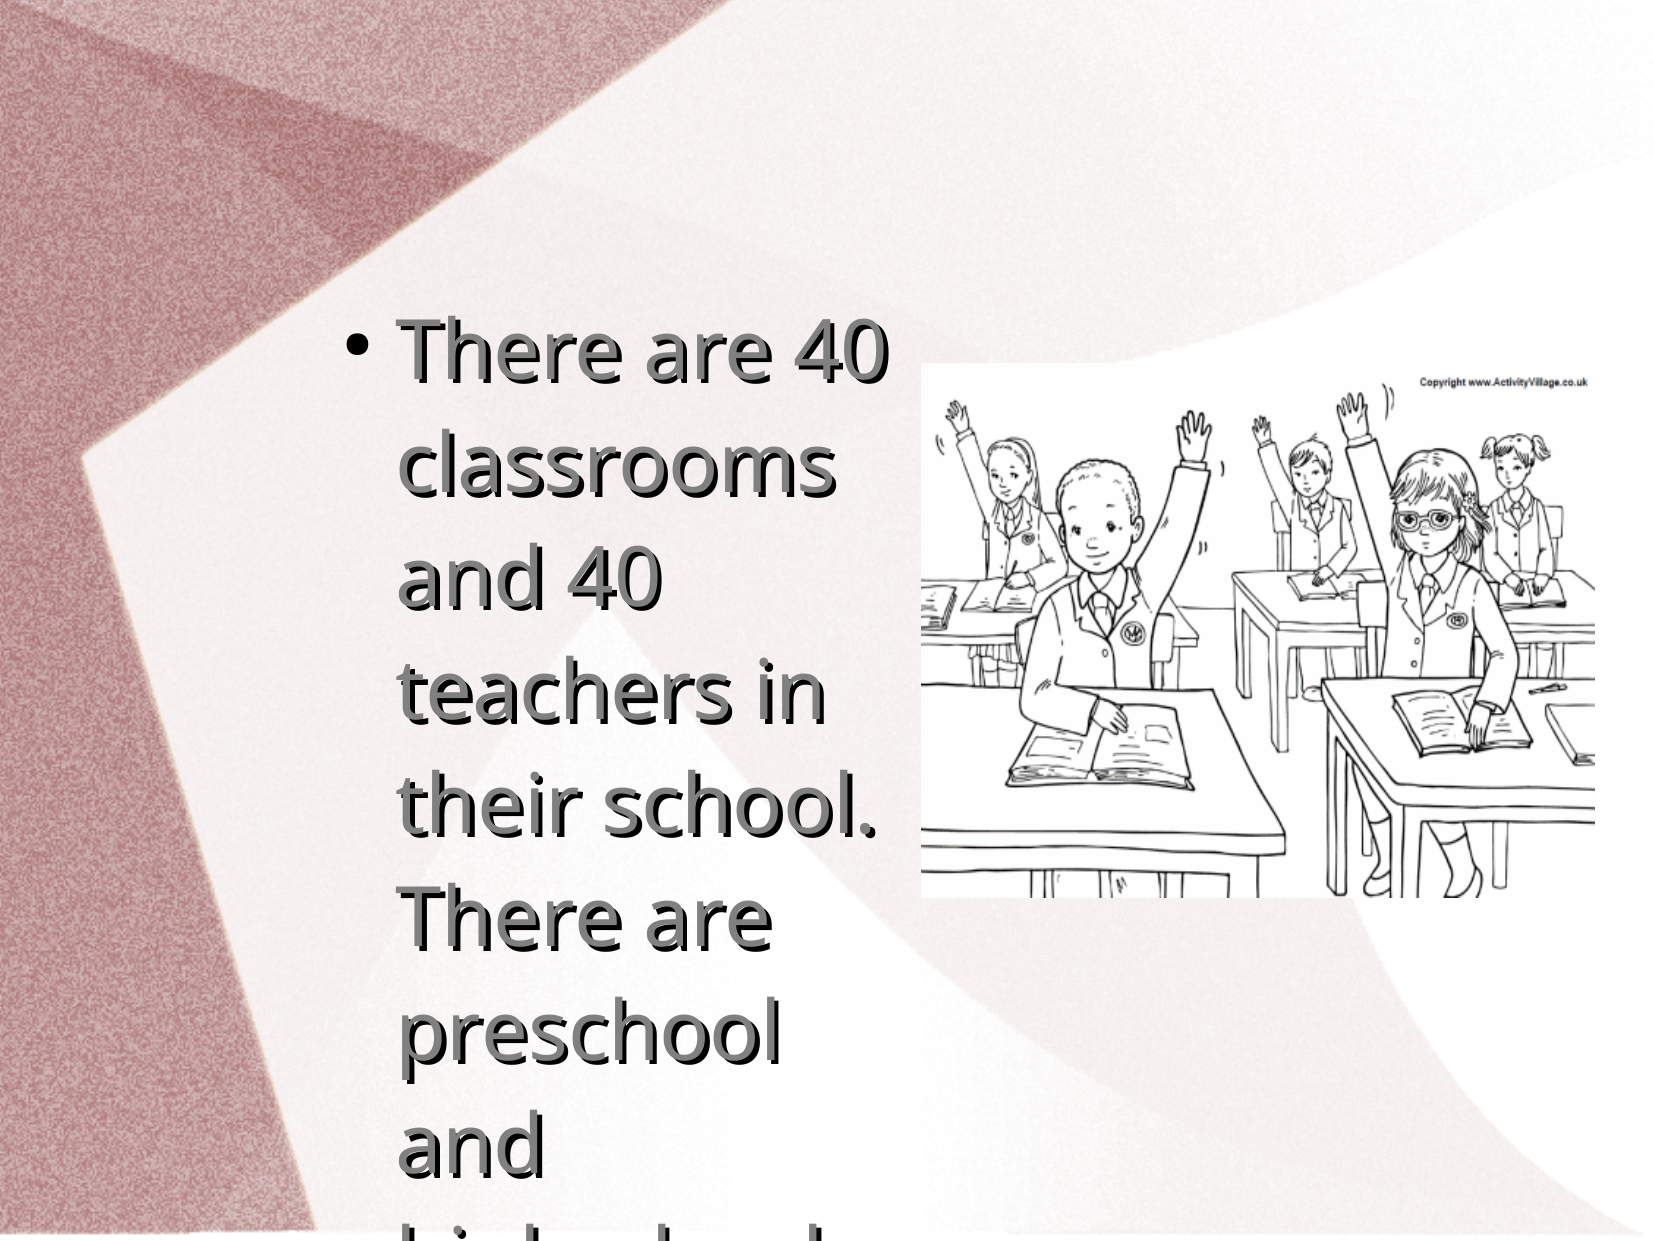

# There are 40 classrooms and 40 teachers in their school. There are preschool and highschool.